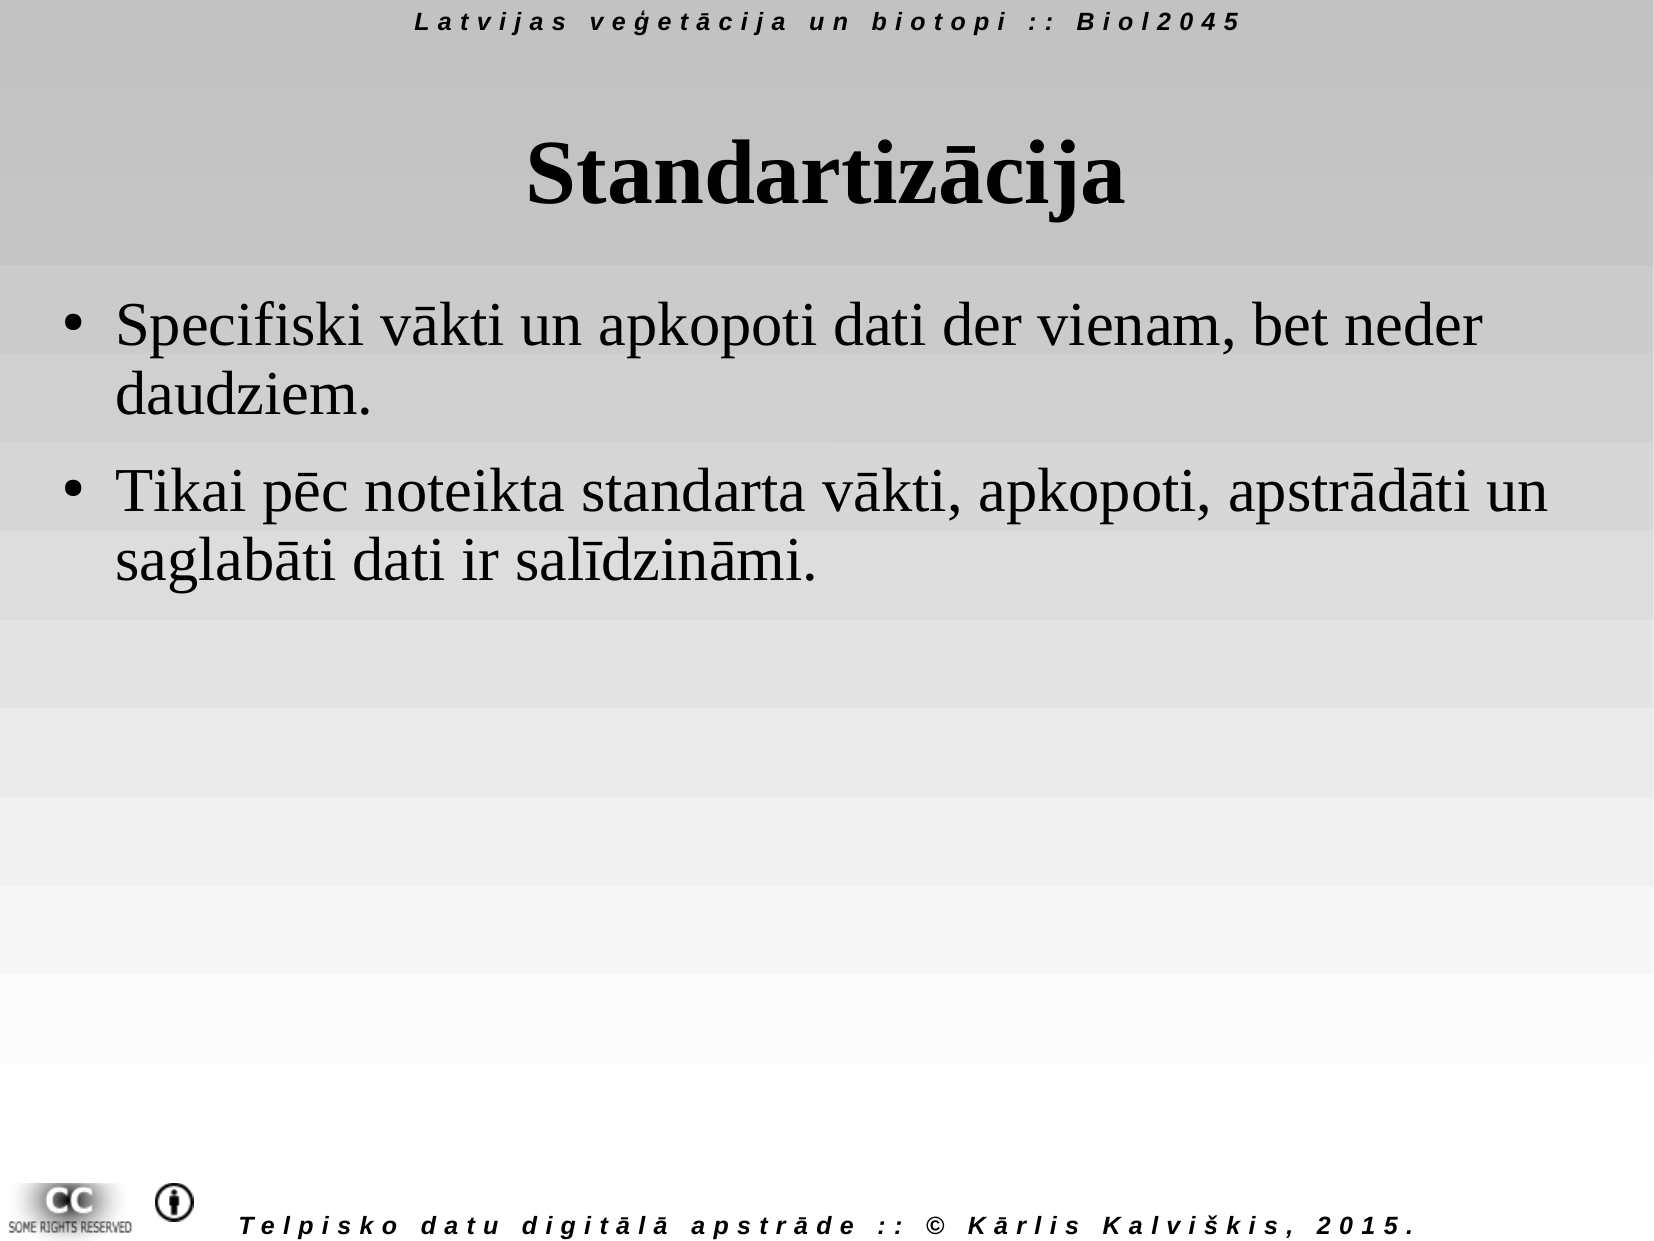

# Standartizācija
Specifiski vākti un apkopoti dati der vienam, bet neder daudziem.
Tikai pēc noteikta standarta vākti, apkopoti, apstrādāti un saglabāti dati ir salīdzināmi.